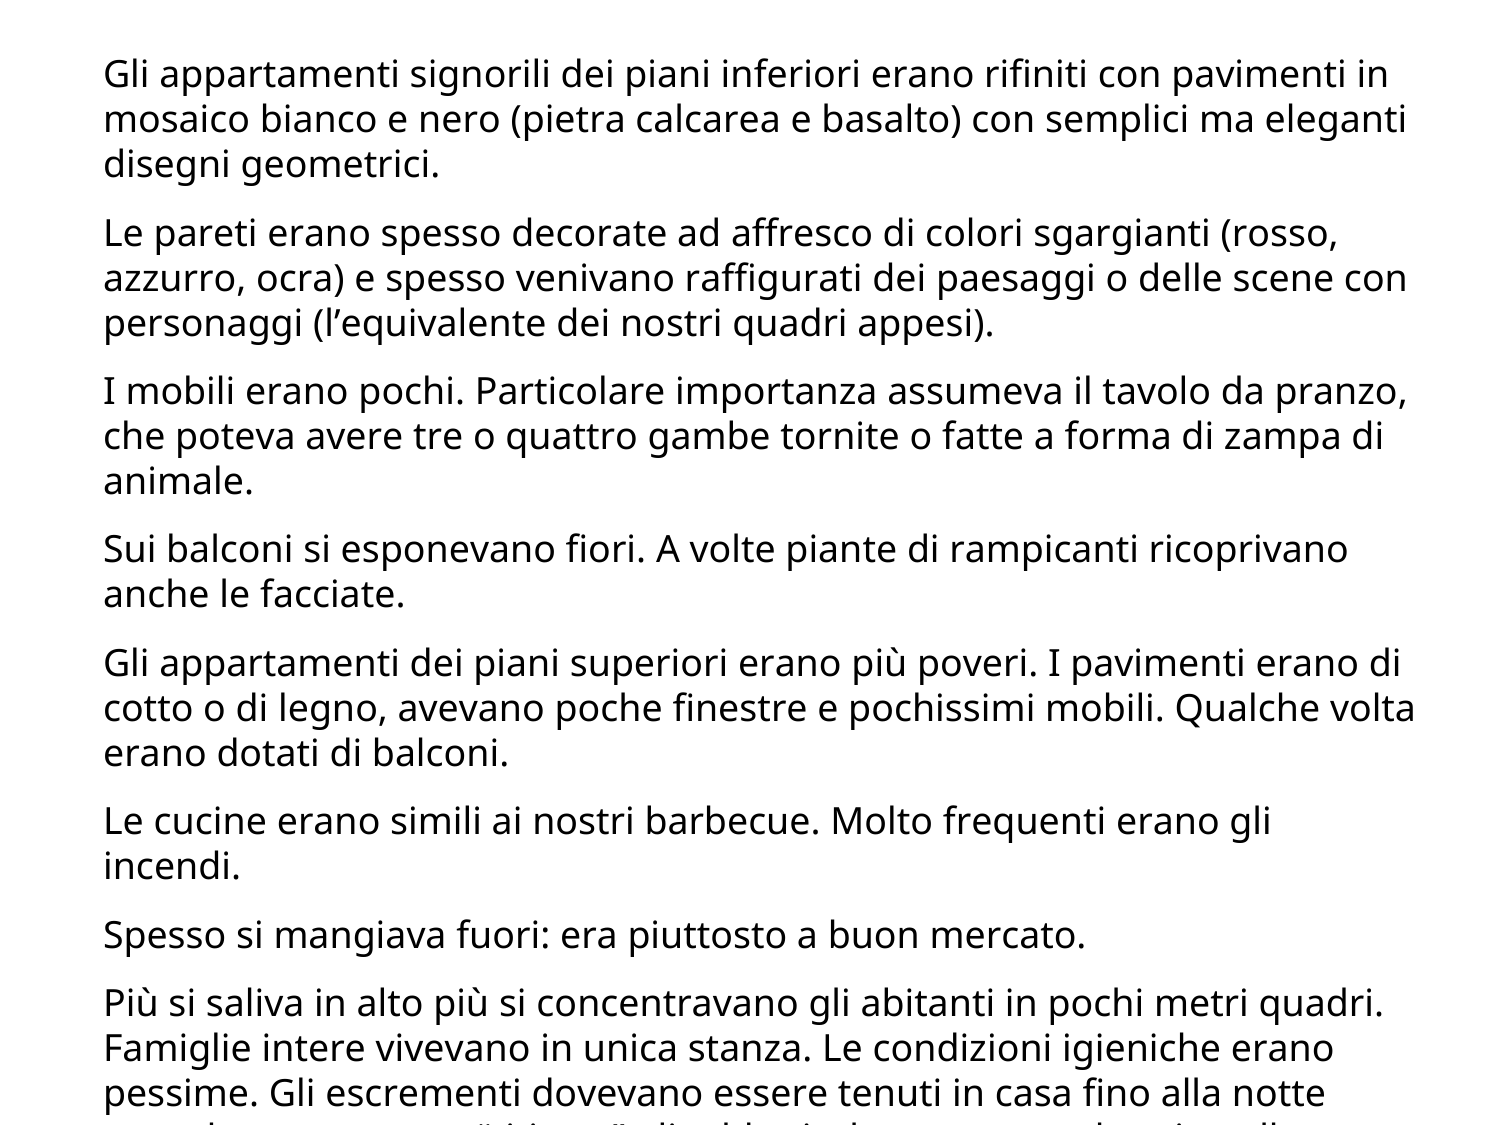

Gli appartamenti signorili dei piani inferiori erano rifiniti con pavimenti in mosaico bianco e nero (pietra calcarea e basalto) con semplici ma eleganti disegni geometrici.
Le pareti erano spesso decorate ad affresco di colori sgargianti (rosso, azzurro, ocra) e spesso venivano raffigurati dei paesaggi o delle scene con personaggi (l’equivalente dei nostri quadri appesi).
I mobili erano pochi. Particolare importanza assumeva il tavolo da pranzo, che poteva avere tre o quattro gambe tornite o fatte a forma di zampa di animale.
Sui balconi si esponevano fiori. A volte piante di rampicanti ricoprivano anche le facciate.
Gli appartamenti dei piani superiori erano più poveri. I pavimenti erano di cotto o di legno, avevano poche finestre e pochissimi mobili. Qualche volta erano dotati di balconi.
Le cucine erano simili ai nostri barbecue. Molto frequenti erano gli incendi.
Spesso si mangiava fuori: era piuttosto a buon mercato.
Più si saliva in alto più si concentravano gli abitanti in pochi metri quadri. Famiglie intere vivevano in unica stanza. Le condizioni igieniche erano pessime. Gli escrementi dovevano essere tenuti in casa fino alla notte quando passavano a “ritirare” gli addetti, che portavano le urine alle “tintorie” dove erano utilizzate per lavare i panni.